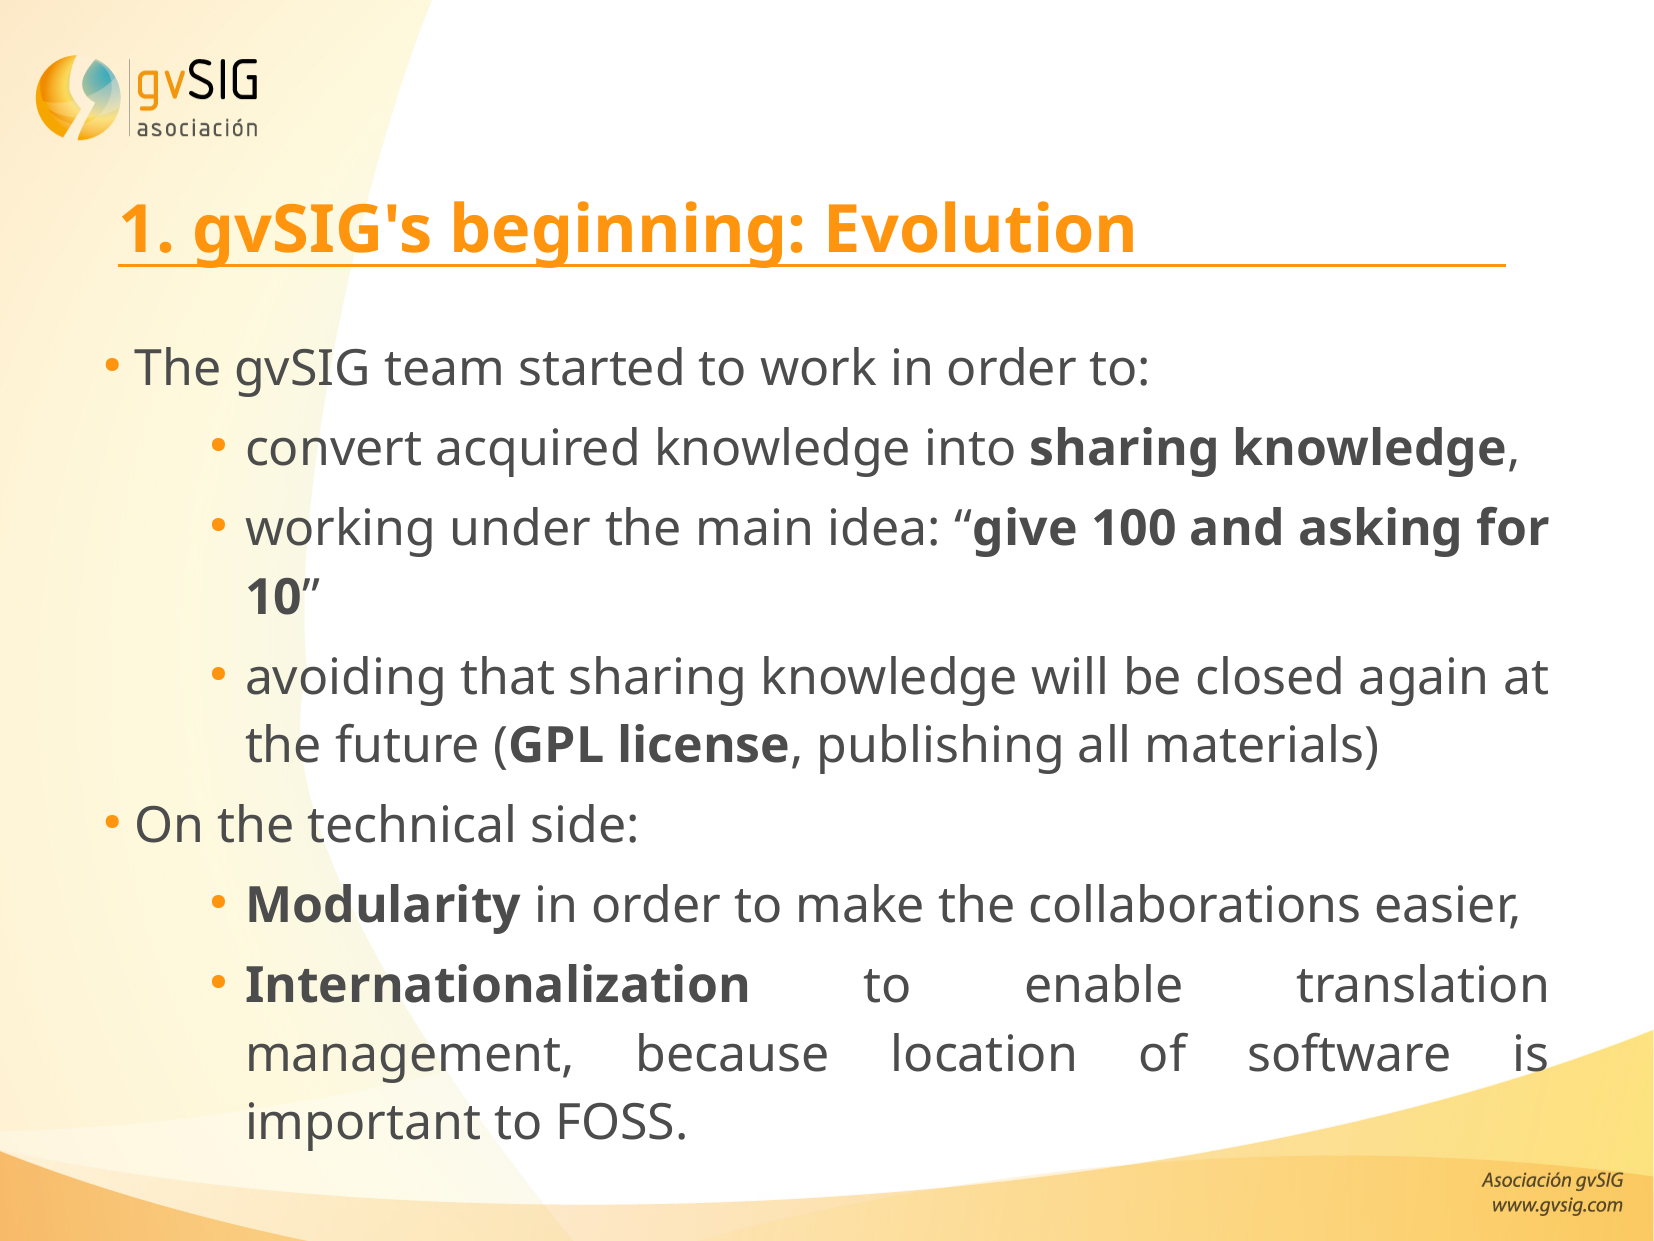

# 1. gvSIG's beginning: Evolution
 The gvSIG team started to work in order to:
convert acquired knowledge into sharing knowledge,
working under the main idea: “give 100 and asking for 10”
avoiding that sharing knowledge will be closed again at the future (GPL license, publishing all materials)
 On the technical side:
Modularity in order to make the collaborations easier,
Internationalization to enable translation management, because location of software is important to FOSS.